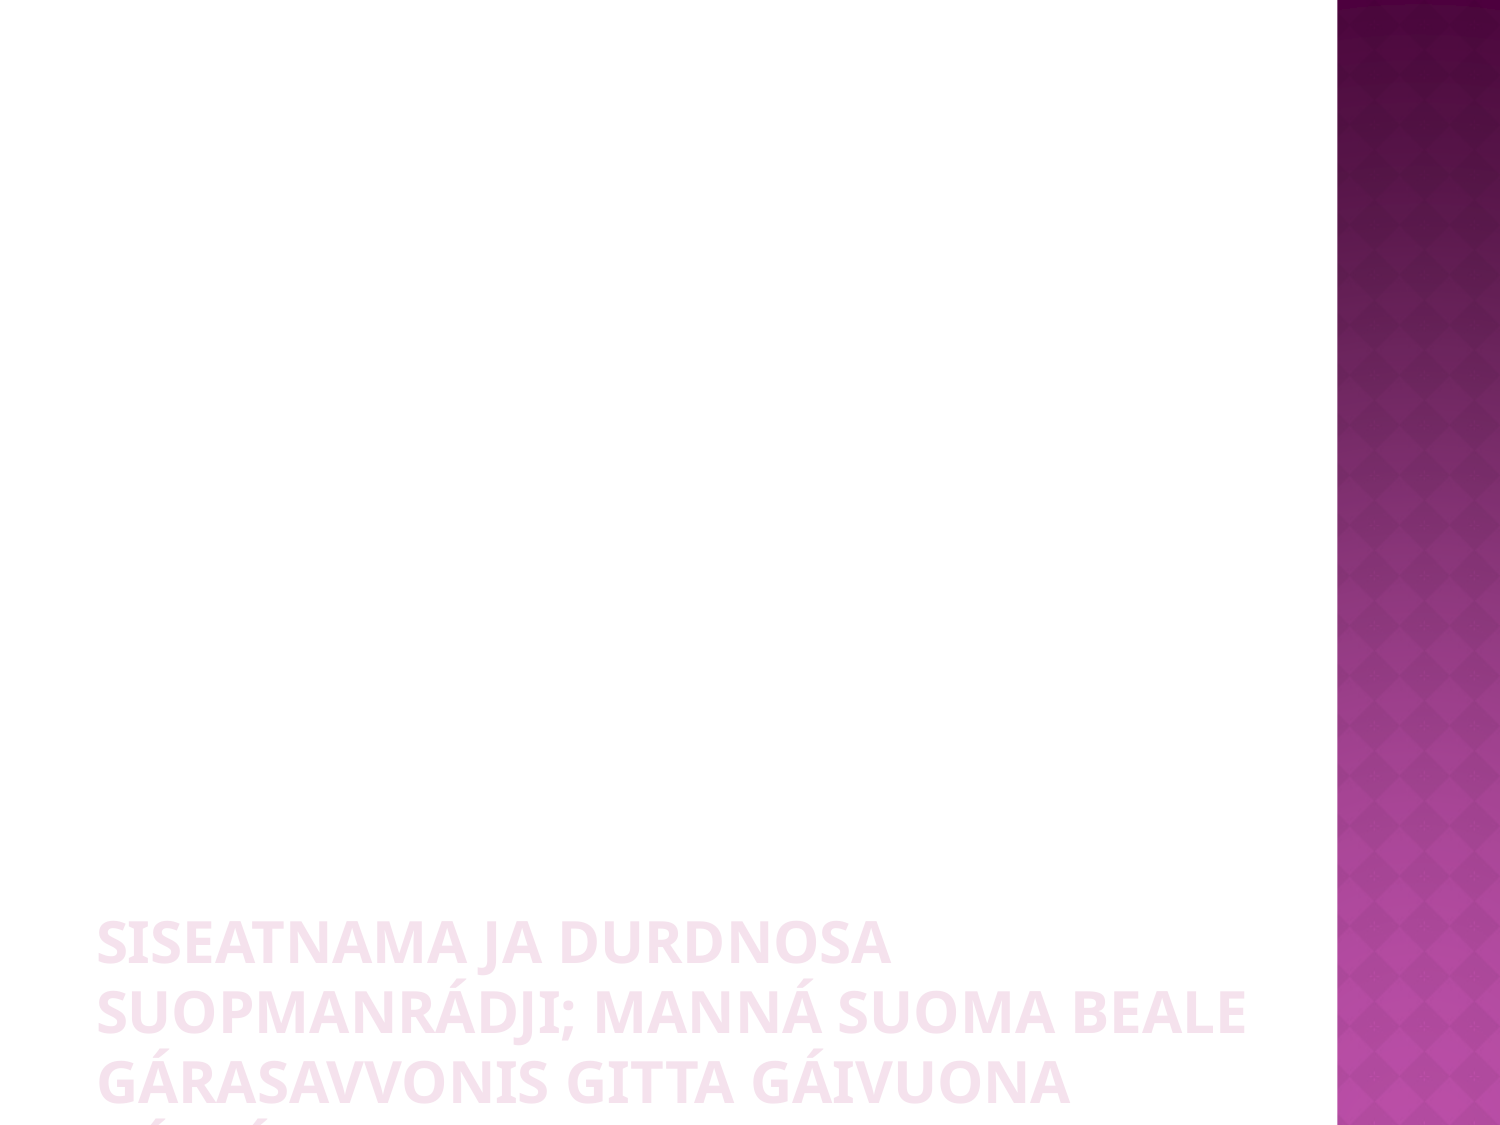

# Siseatnama ja durdnosa suopmanrádji; manná suoma beale Gárasavvonis gitta Gáivuona rádjái Čállingielas 	siseatnama dadjanmálle	 durdnosa dadjanmálle čáhci		«čáhci»			«cáhcie» beroštit		«beroštiht»		«berostiet» vázzit		«vázziht»		«vážžieht» Nuppi stávvala vokála sajis lea diftoŋga: vuovdi		«»vuovdi»		«vuovdie» đ sajis lea r: boađán		«boađán»		«boran»